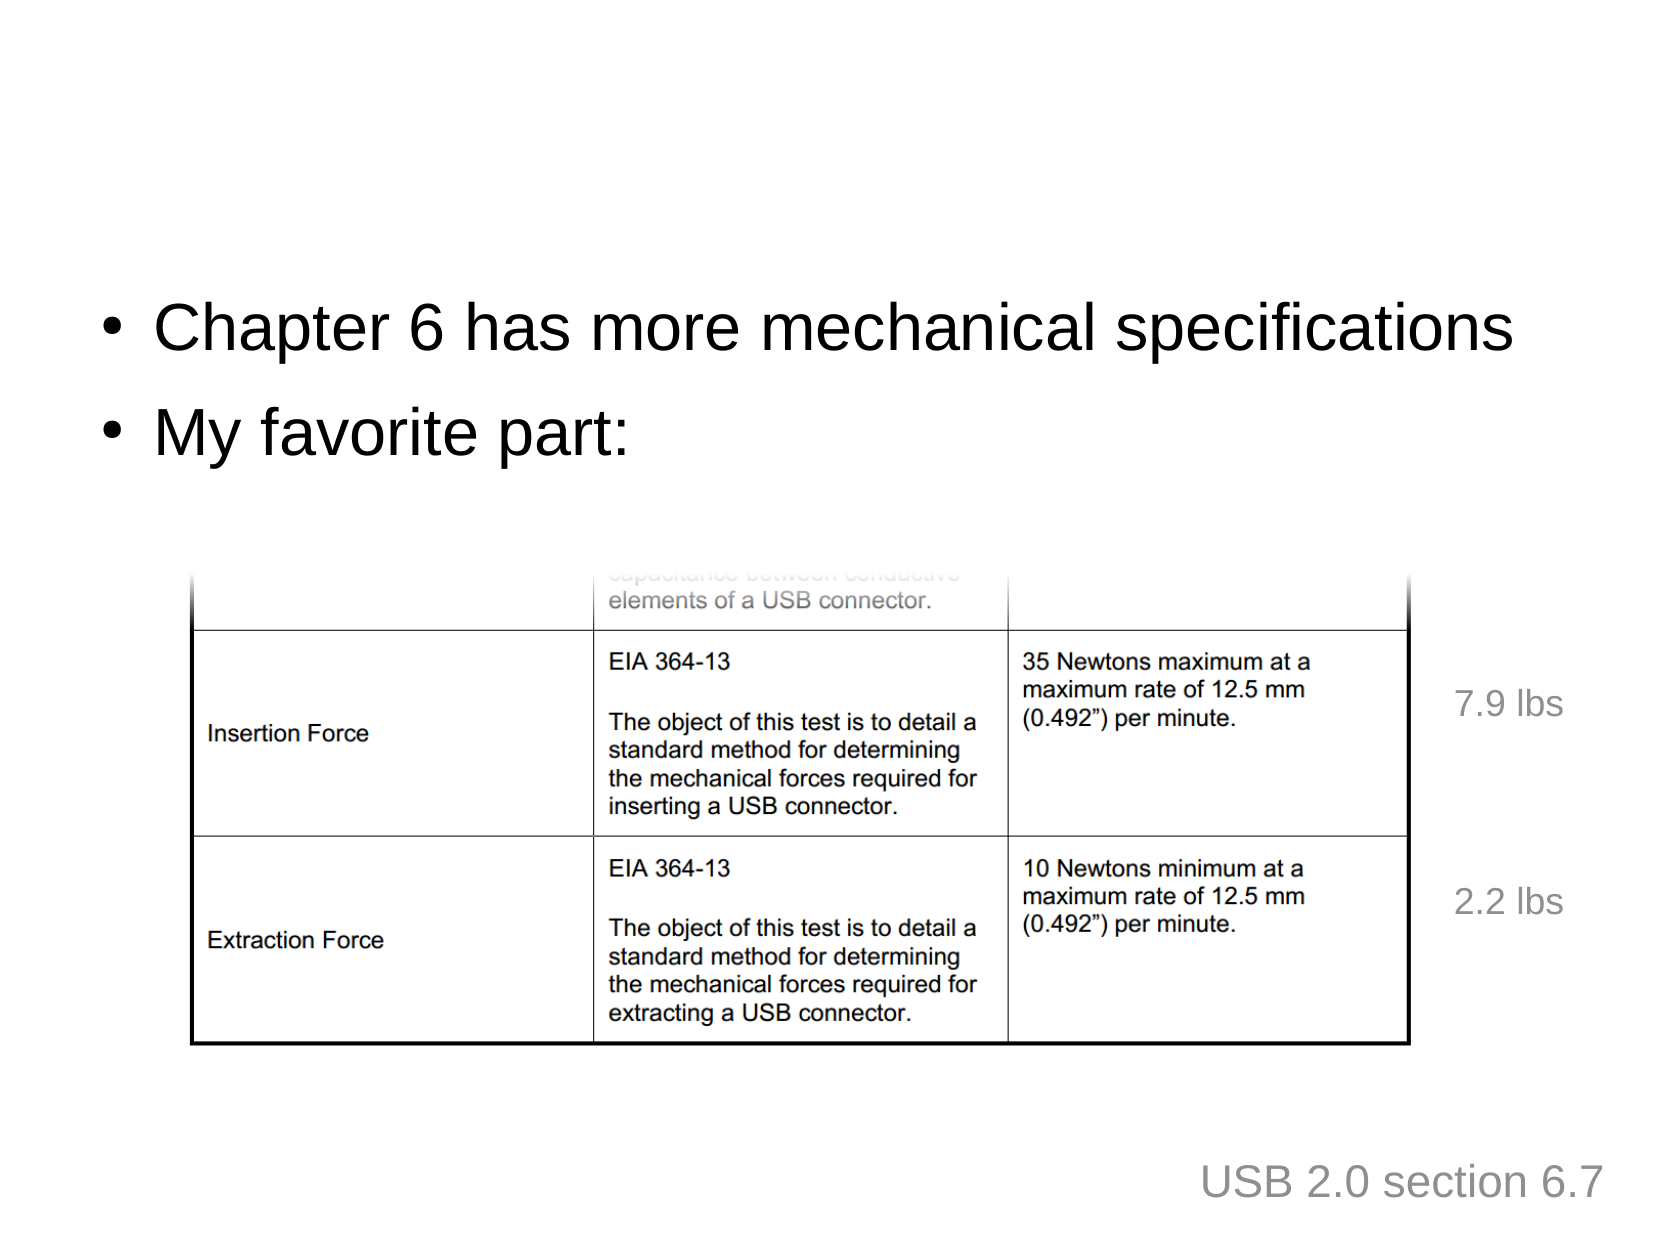

# Chapter 6 has more mechanical specifications
My favorite part:
7.9 lbs
2.2 lbs
USB 2.0 section 6.7